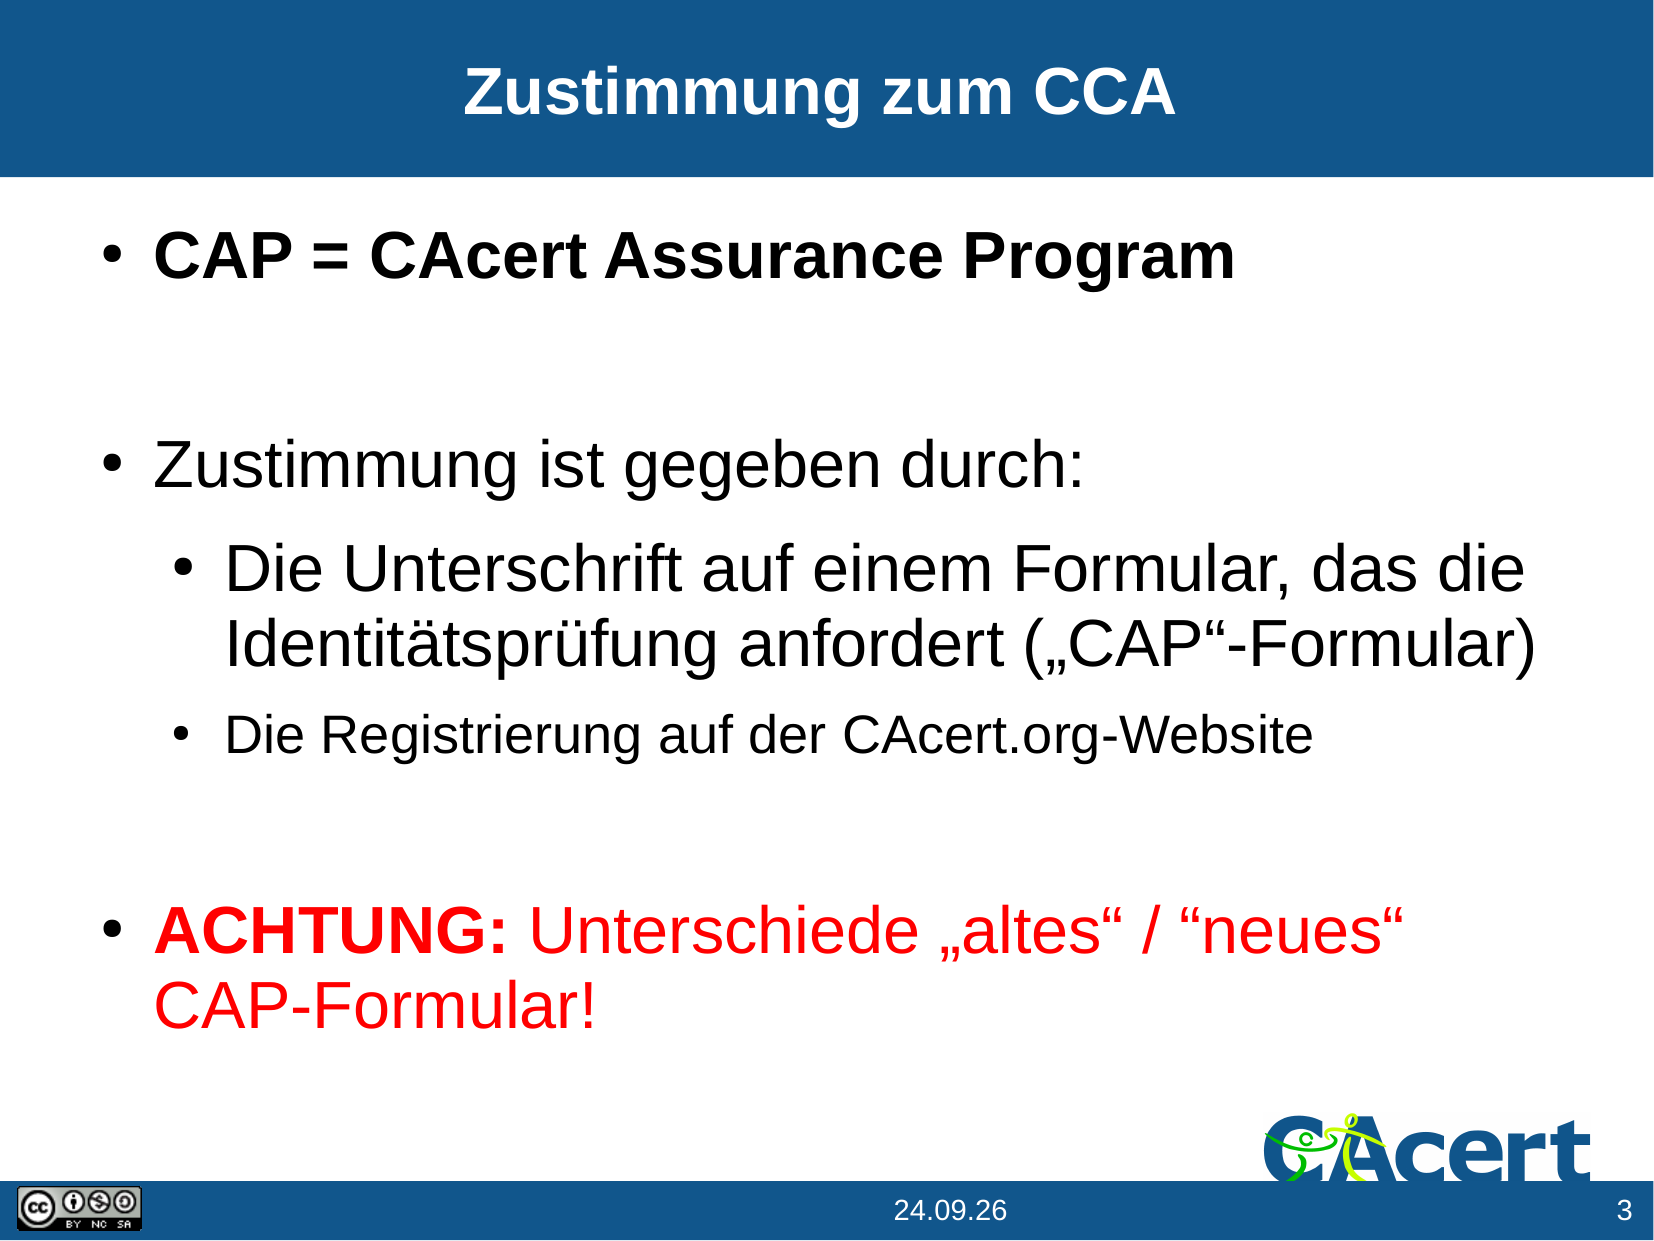

# Zustimmung zum CCA
CAP = CAcert Assurance Program
Zustimmung ist gegeben durch:
Die Unterschrift auf einem Formular, das die Identitätsprüfung anfordert („CAP“-Formular)
Die Registrierung auf der CAcert.org-Website
ACHTUNG: Unterschiede „altes“ / “neues“ CAP-Formular!